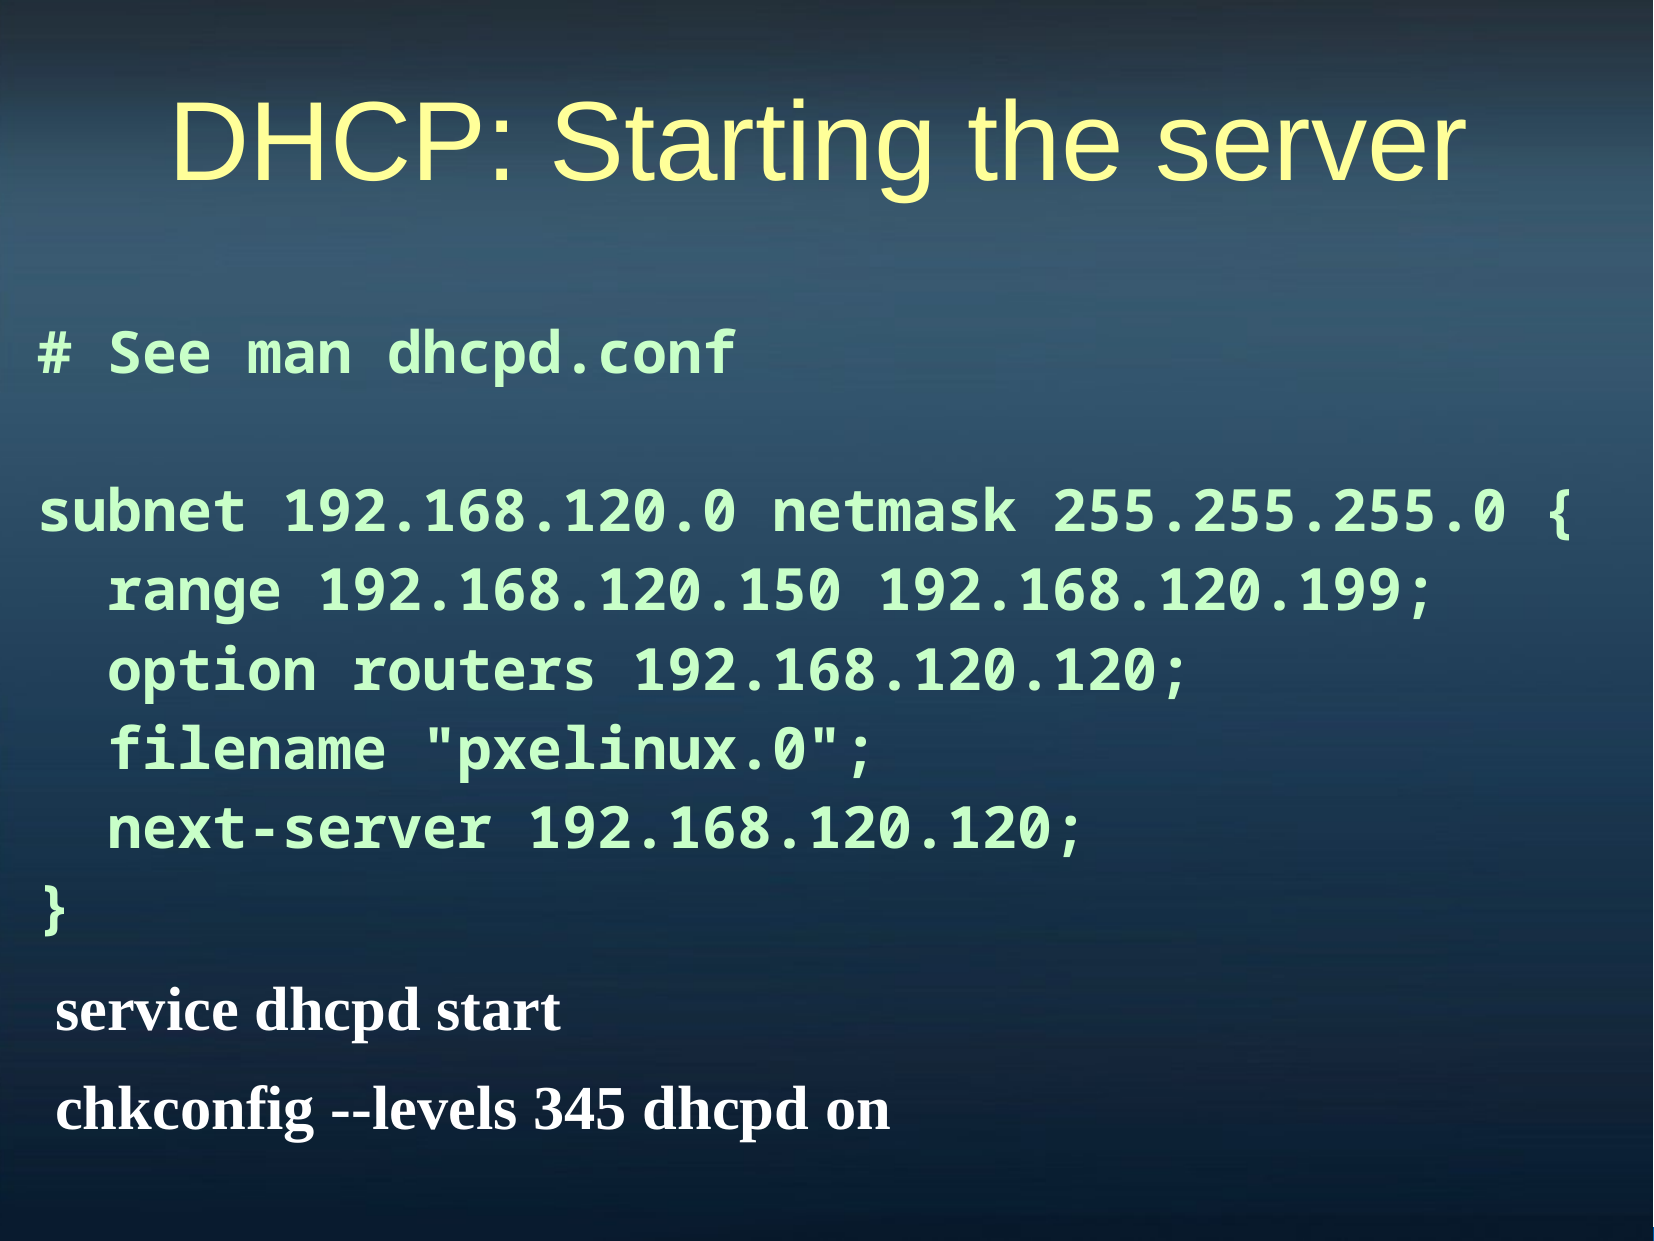

# DHCP: Starting the server
# See man dhcpd.conf
subnet 192.168.120.0 netmask 255.255.255.0 {
 range 192.168.120.150 192.168.120.199;
 option routers 192.168.120.120;
 filename "pxelinux.0";
 next-server 192.168.120.120;
}
service dhcpd start
chkconfig --levels 345 dhcpd on